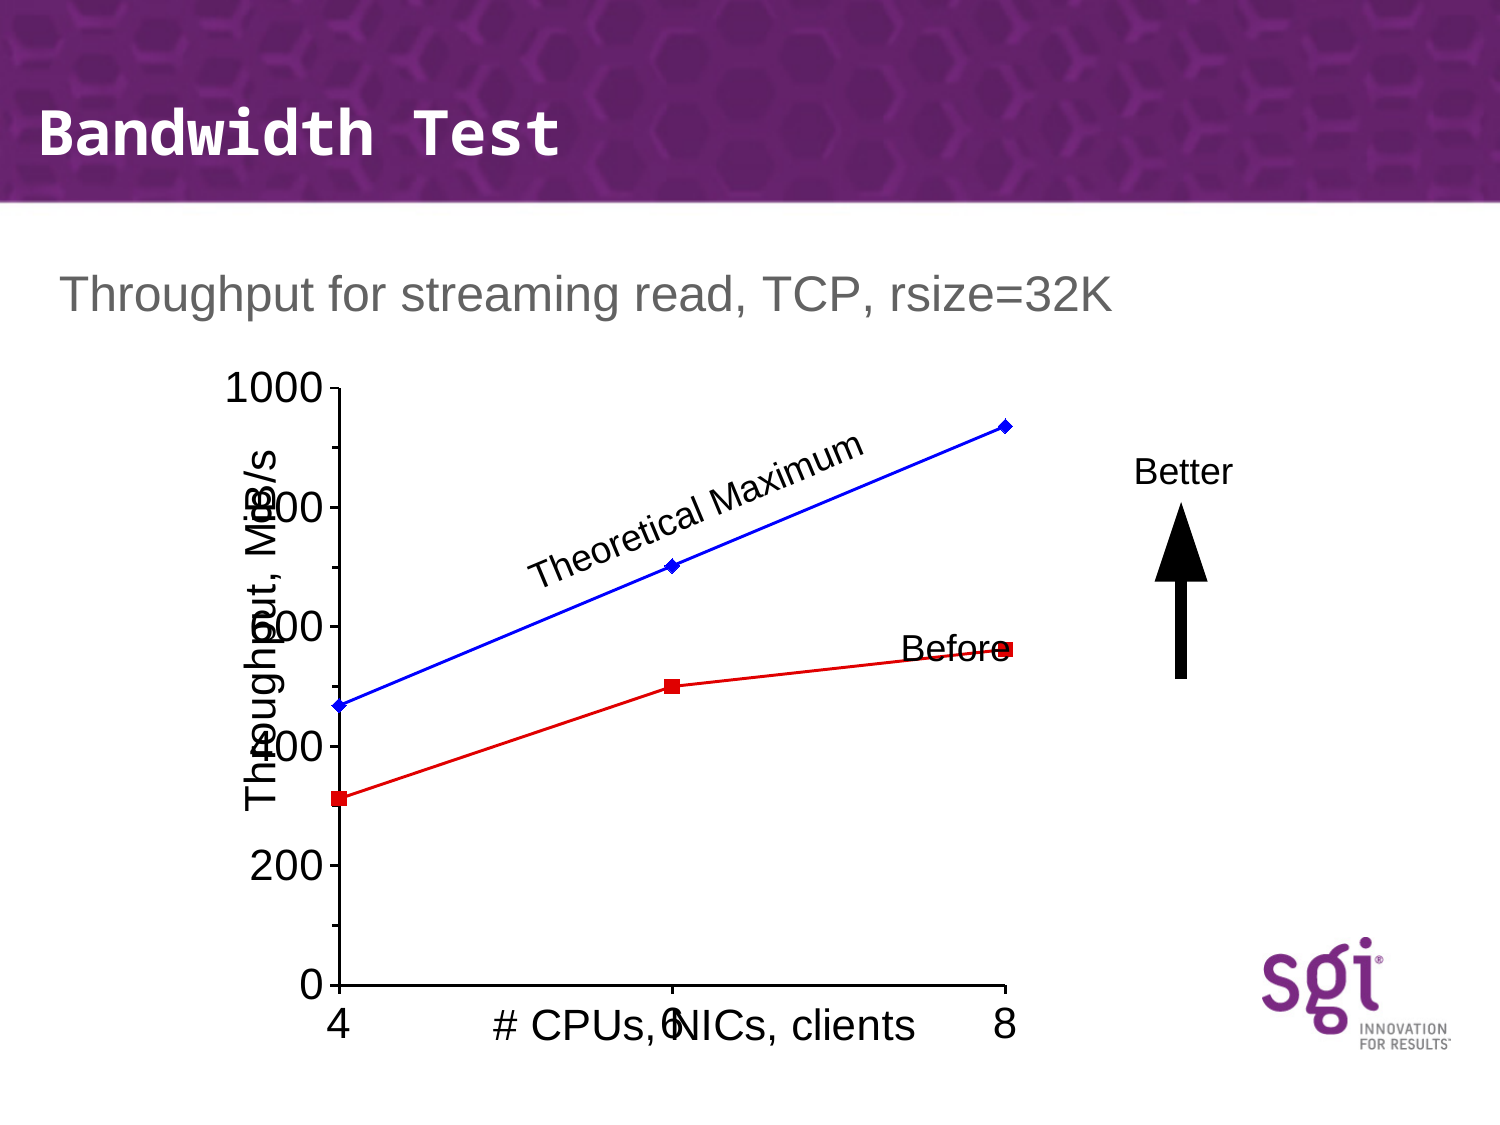

# Bandwidth Test
Throughput for streaming read, TCP, rsize=32K
### Chart
| Category | Column B | Column C |
|---|---|---|
| 4 | 312.0 | 468.0 |
| 6 | 500.0 | 702.0 |
| 8 | 562.0 | 936.0 |Better
Theoretical Maximum
Before